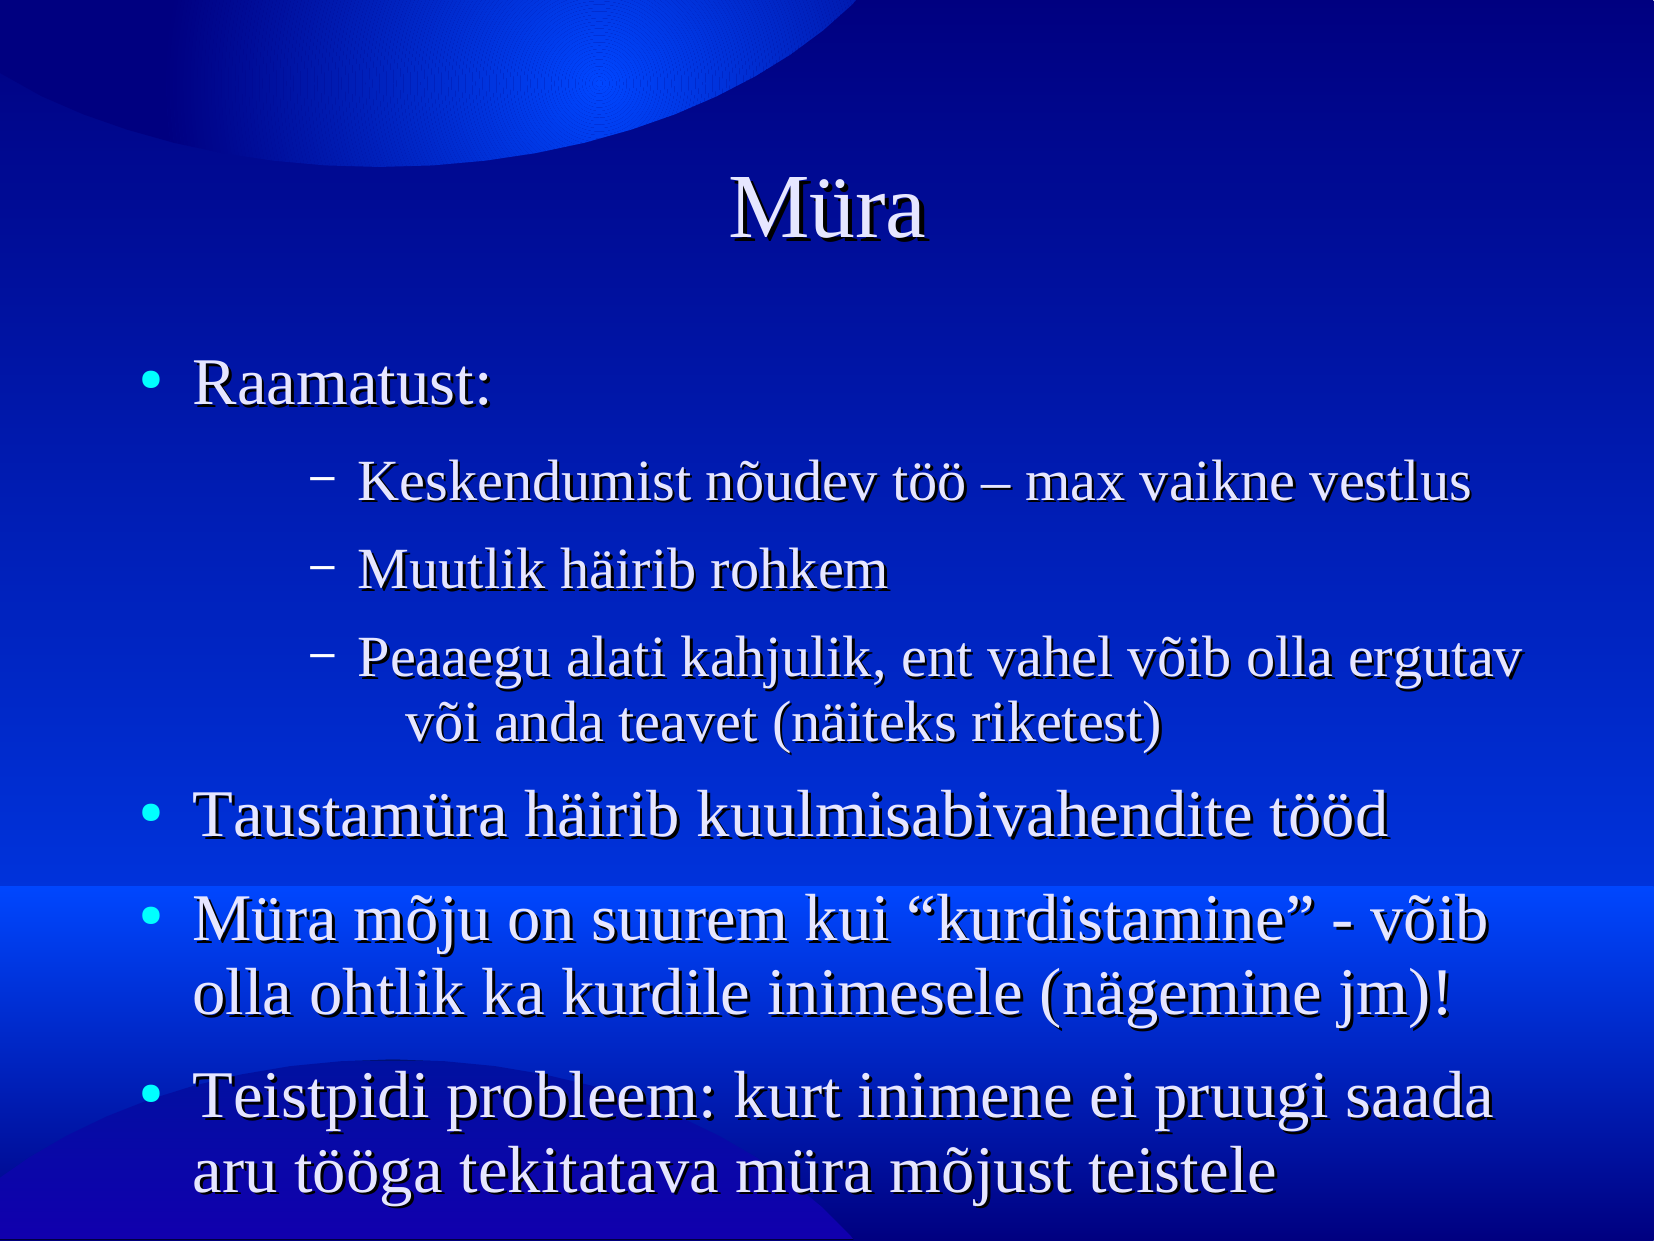

# Müra
Raamatust:
Keskendumist nõudev töö – max vaikne vestlus
Muutlik häirib rohkem
Peaaegu alati kahjulik, ent vahel võib olla ergutav või anda teavet (näiteks riketest)
Taustamüra häirib kuulmisabivahendite tööd
Müra mõju on suurem kui “kurdistamine” - võib olla ohtlik ka kurdile inimesele (nägemine jm)!
Teistpidi probleem: kurt inimene ei pruugi saada aru tööga tekitatava müra mõjust teistele